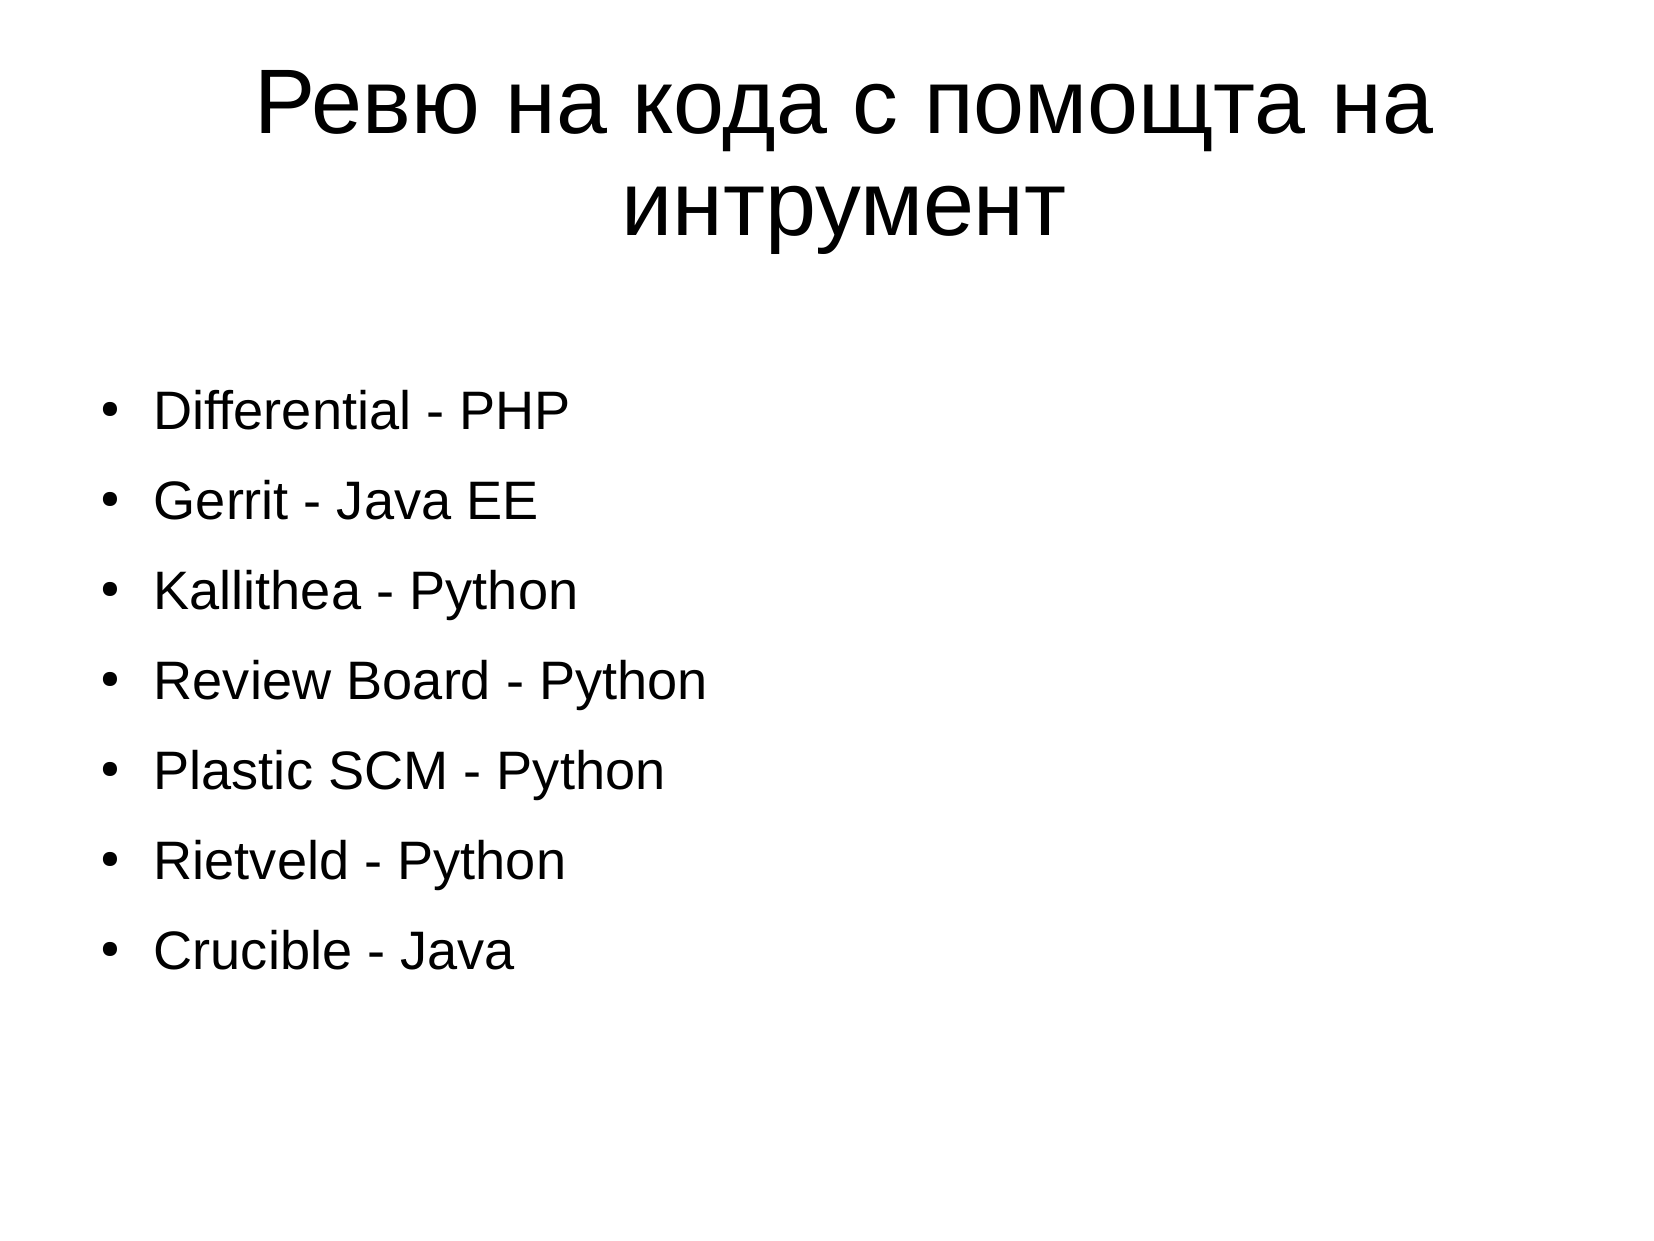

# Ревю на кода с помощта на интрумент
Differential - PHP
Gerrit - Java EE
Kallithea - Python
Review Board - Python
Plastic SCM - Python
Rietveld - Python
Crucible - Java